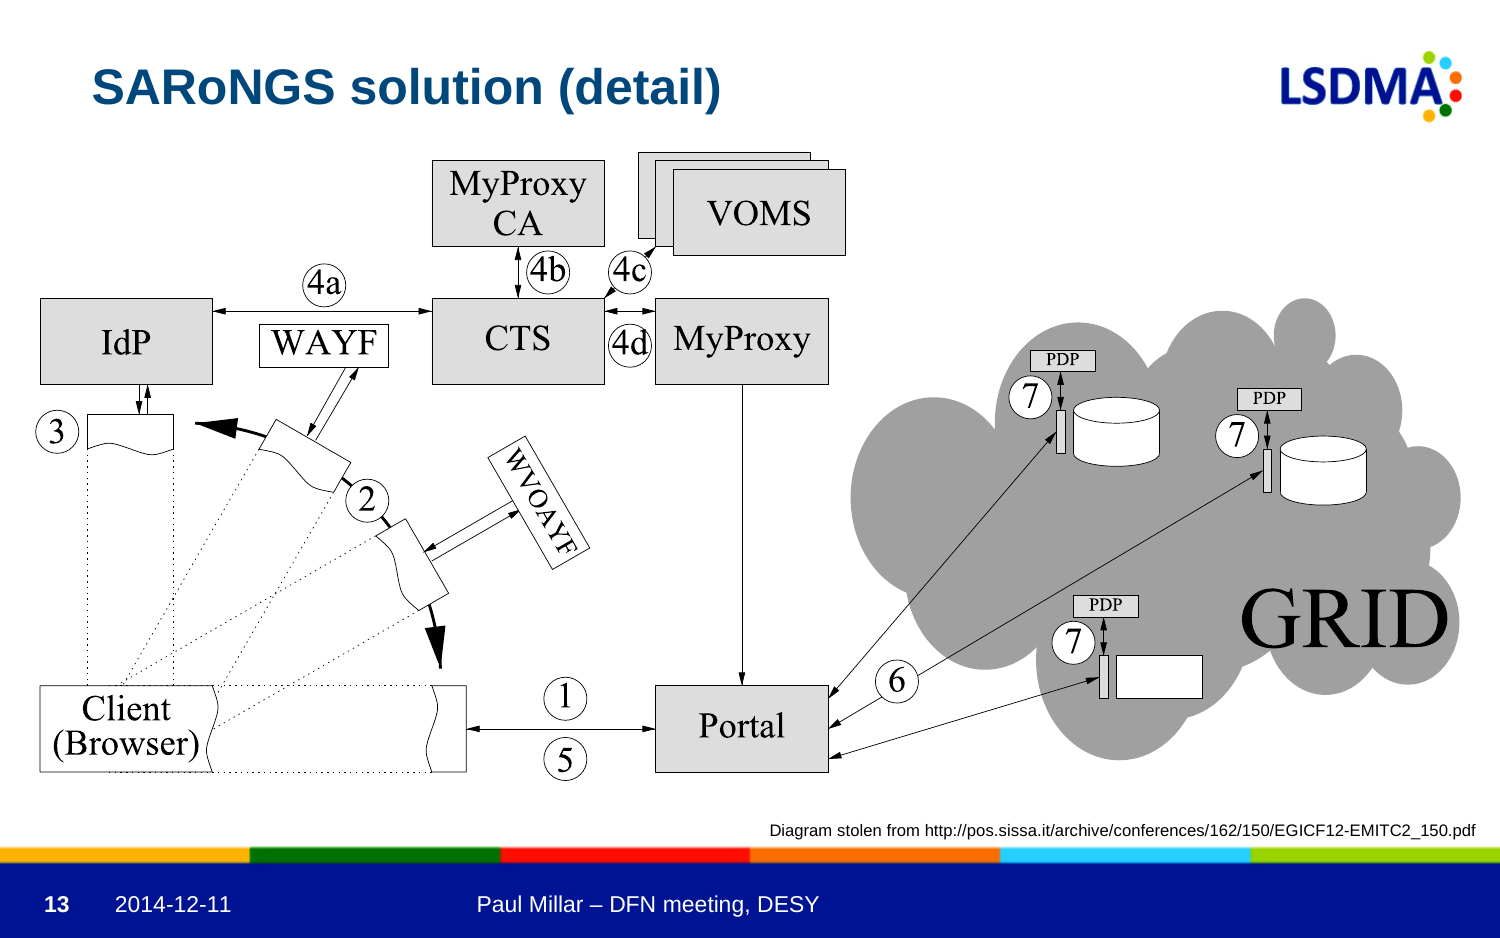

# SARoNGS solution (detail)
Diagram stolen from http://pos.sissa.it/archive/conferences/162/150/EGICF12-EMITC2_150.pdf